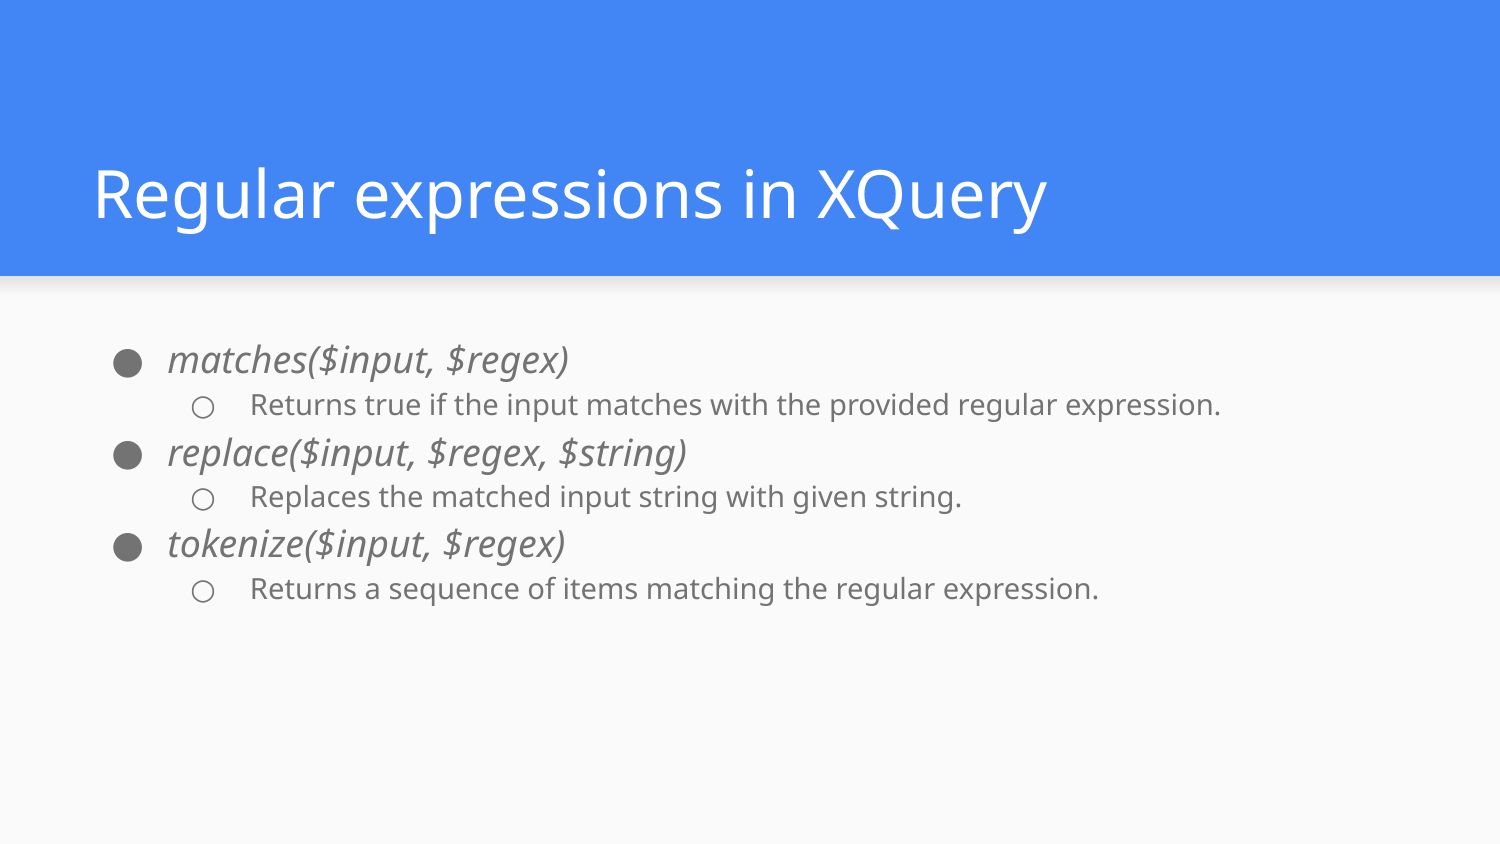

# Regular expressions in XQuery
matches($input, $regex)
 Returns true if the input matches with the provided regular expression.
replace($input, $regex, $string)
 Replaces the matched input string with given string.
tokenize($input, $regex)
 Returns a sequence of items matching the regular expression.